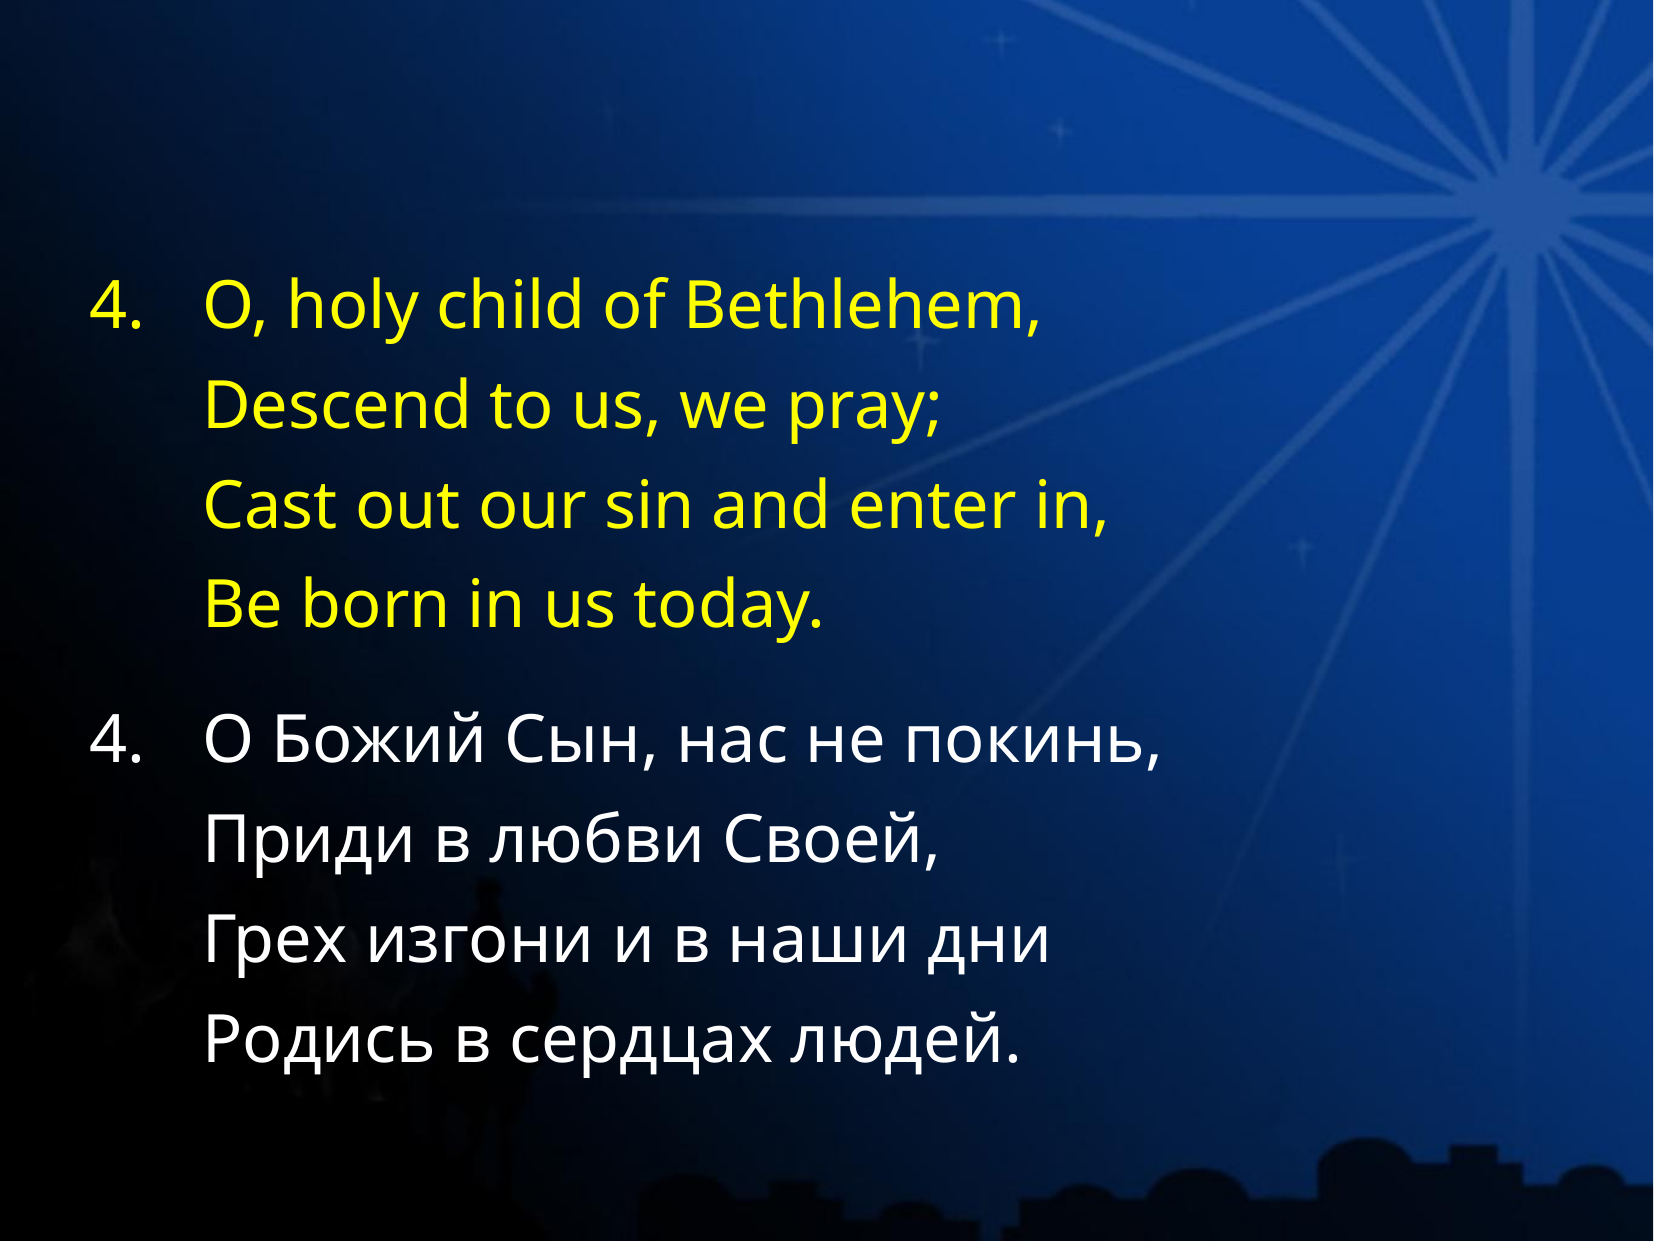

4.	O, holy child of Bethlehem,
	Descend to us, we pray;
	Cast out our sin and enter in,
	Be born in us today.
4.	О Божий Сын, нас не покинь,
	Приди в любви Своей,
	Грех изгони и в наши дни
	Родись в сердцах людей.